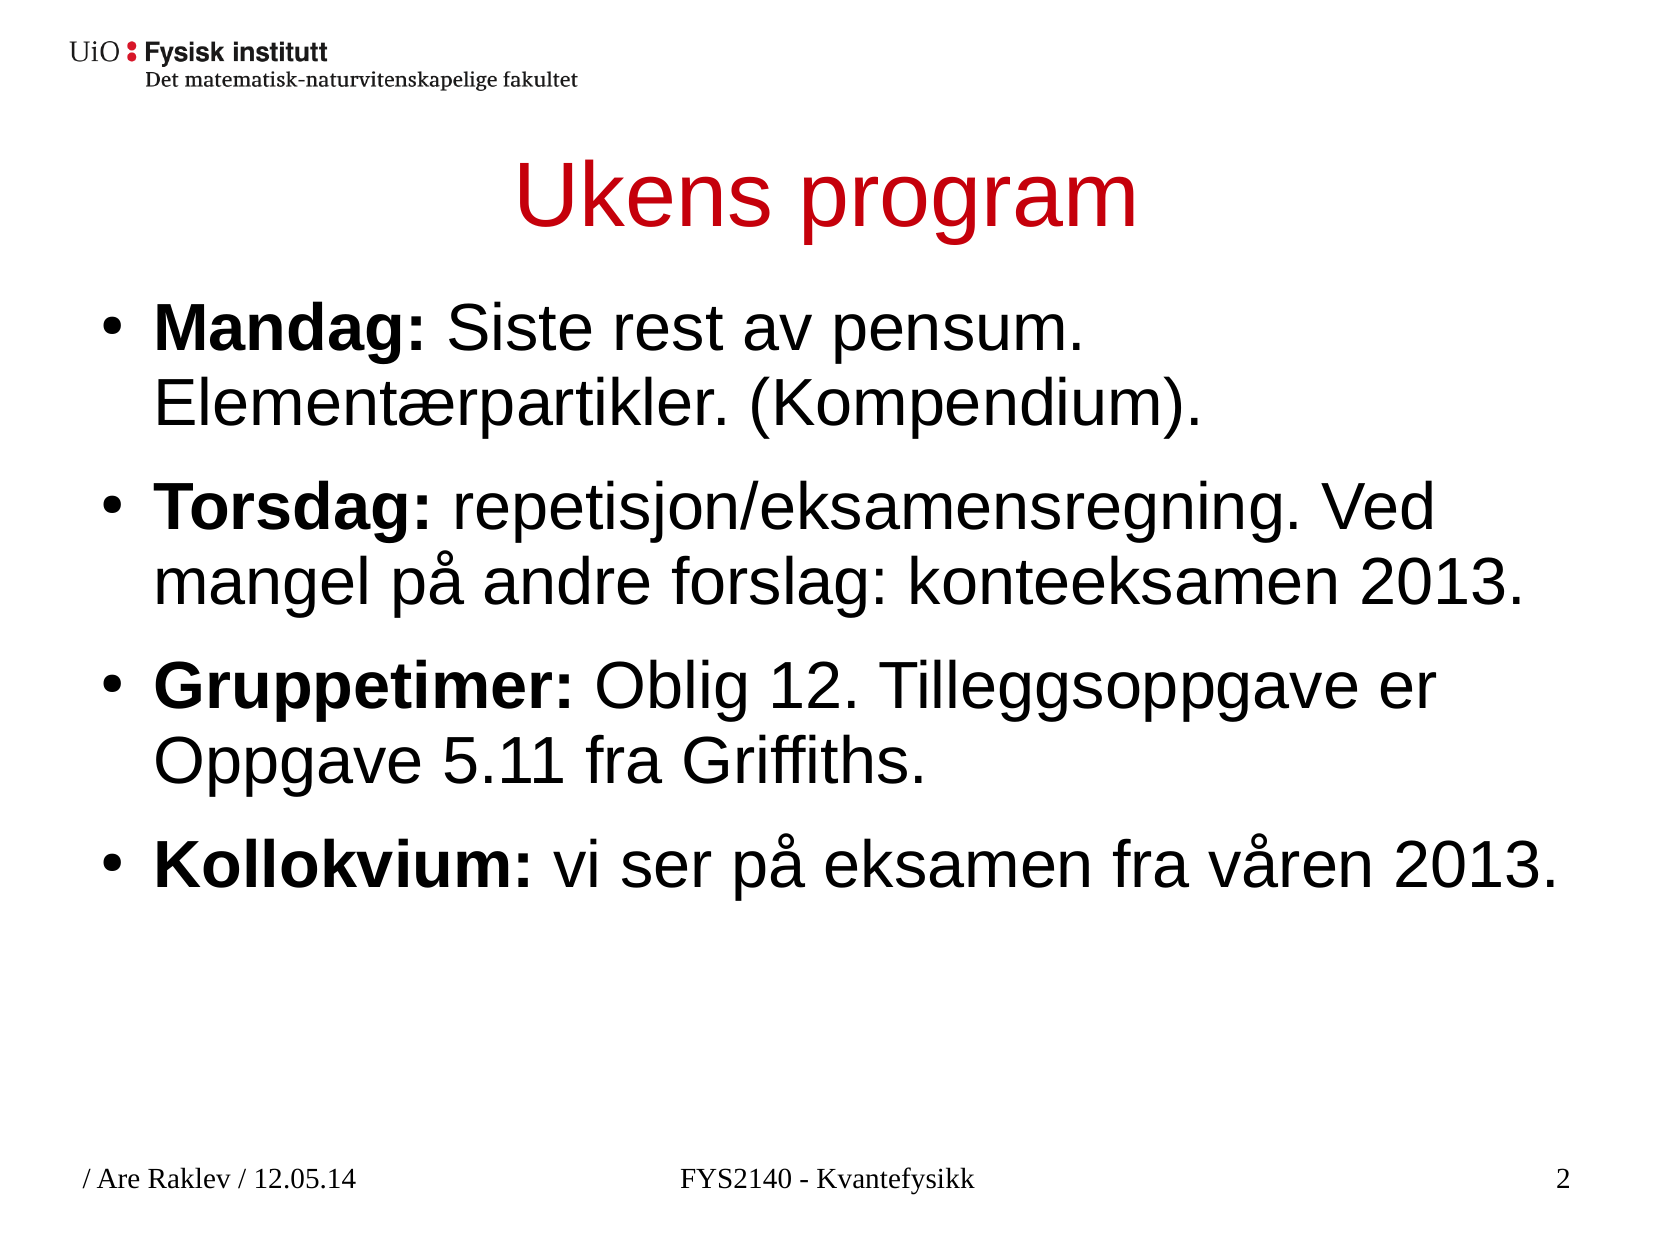

# Ukens program
Mandag: Siste rest av pensum. Elementærpartikler. (Kompendium).
Torsdag: repetisjon/eksamensregning. Ved mangel på andre forslag: konteeksamen 2013.
Gruppetimer: Oblig 12. Tilleggsoppgave er Oppgave 5.11 fra Griffiths.
Kollokvium: vi ser på eksamen fra våren 2013.
/ Are Raklev / 12.05.14
FYS2140 - Kvantefysikk
2